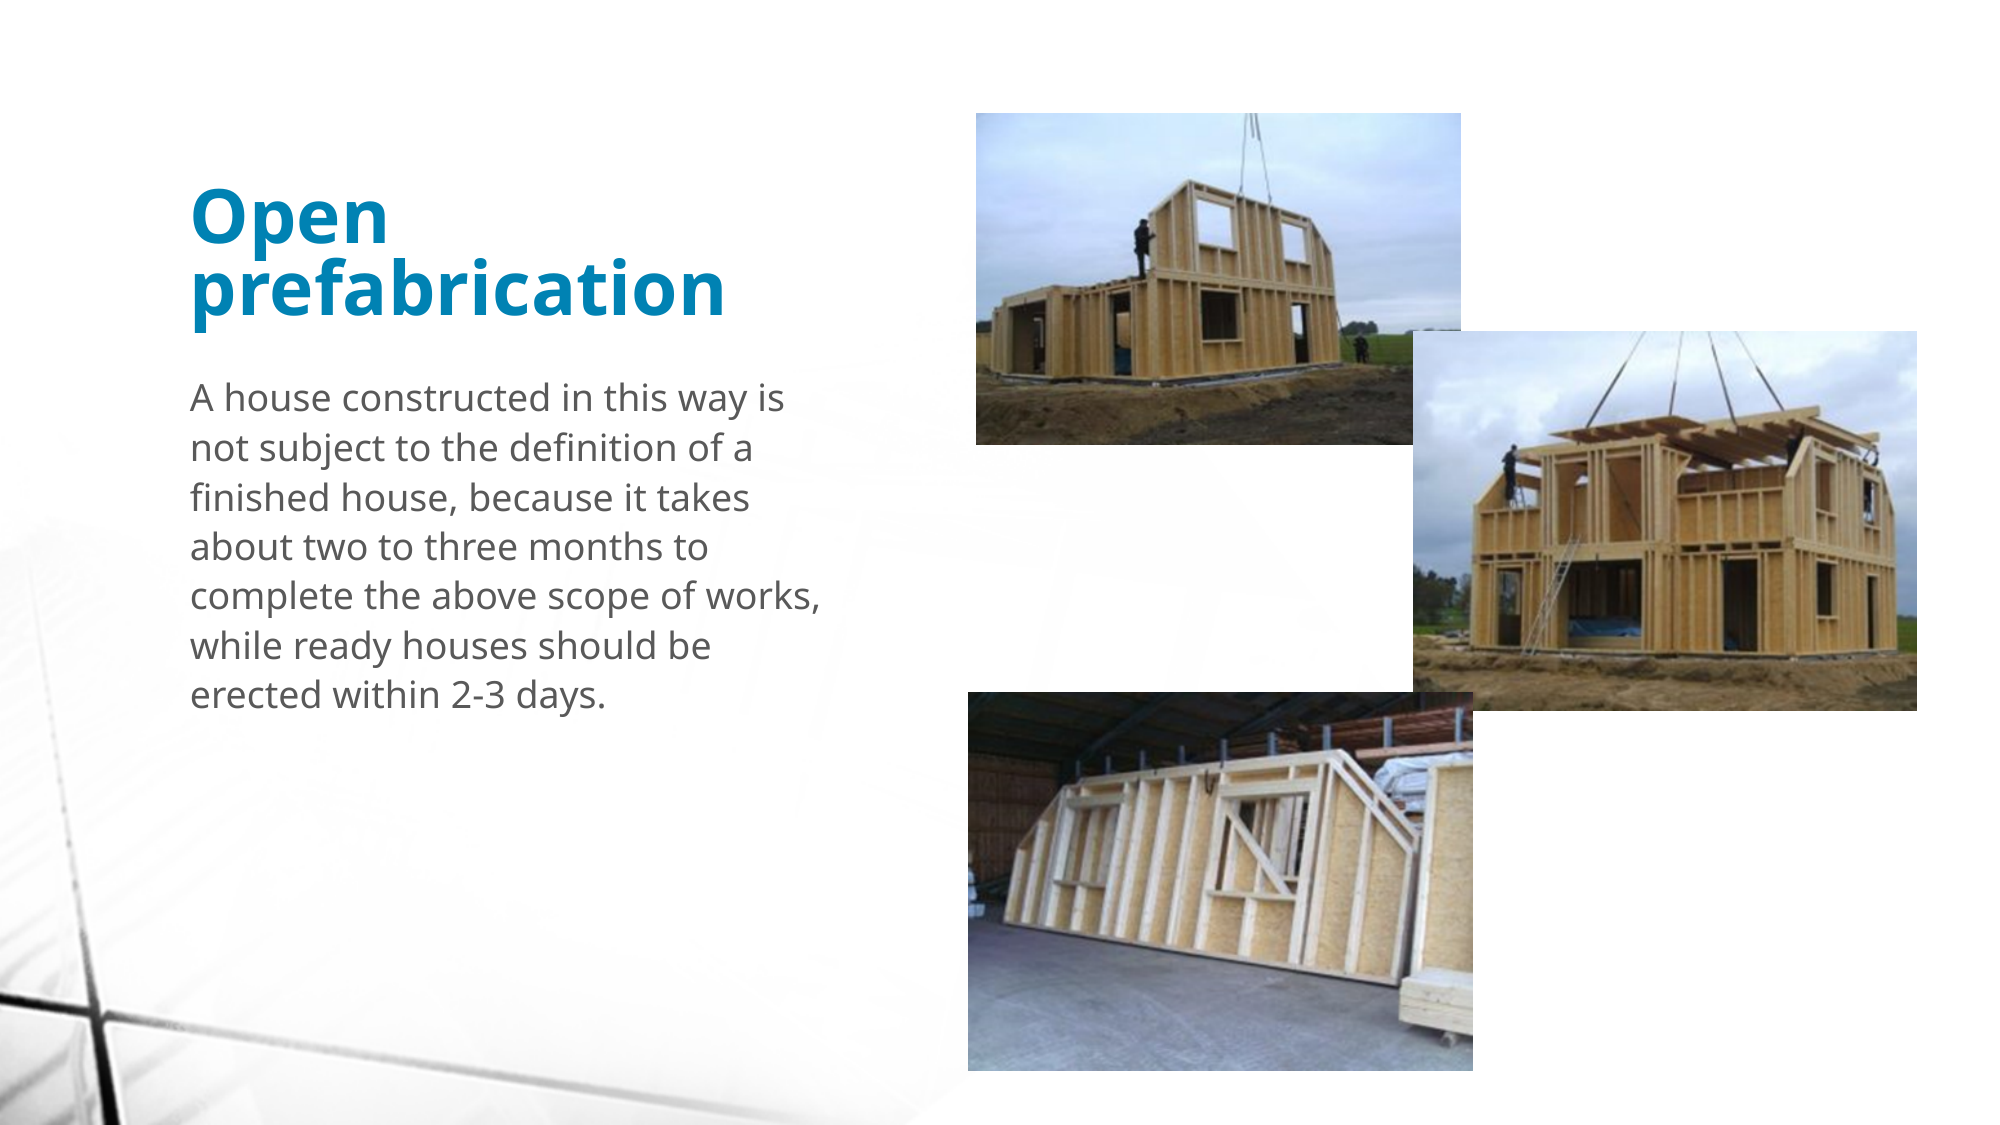

# Open prefabrication
A house constructed in this way is not subject to the definition of a finished house, because it takes about two to three months to complete the above scope of works, while ready houses should be erected within 2-3 days.